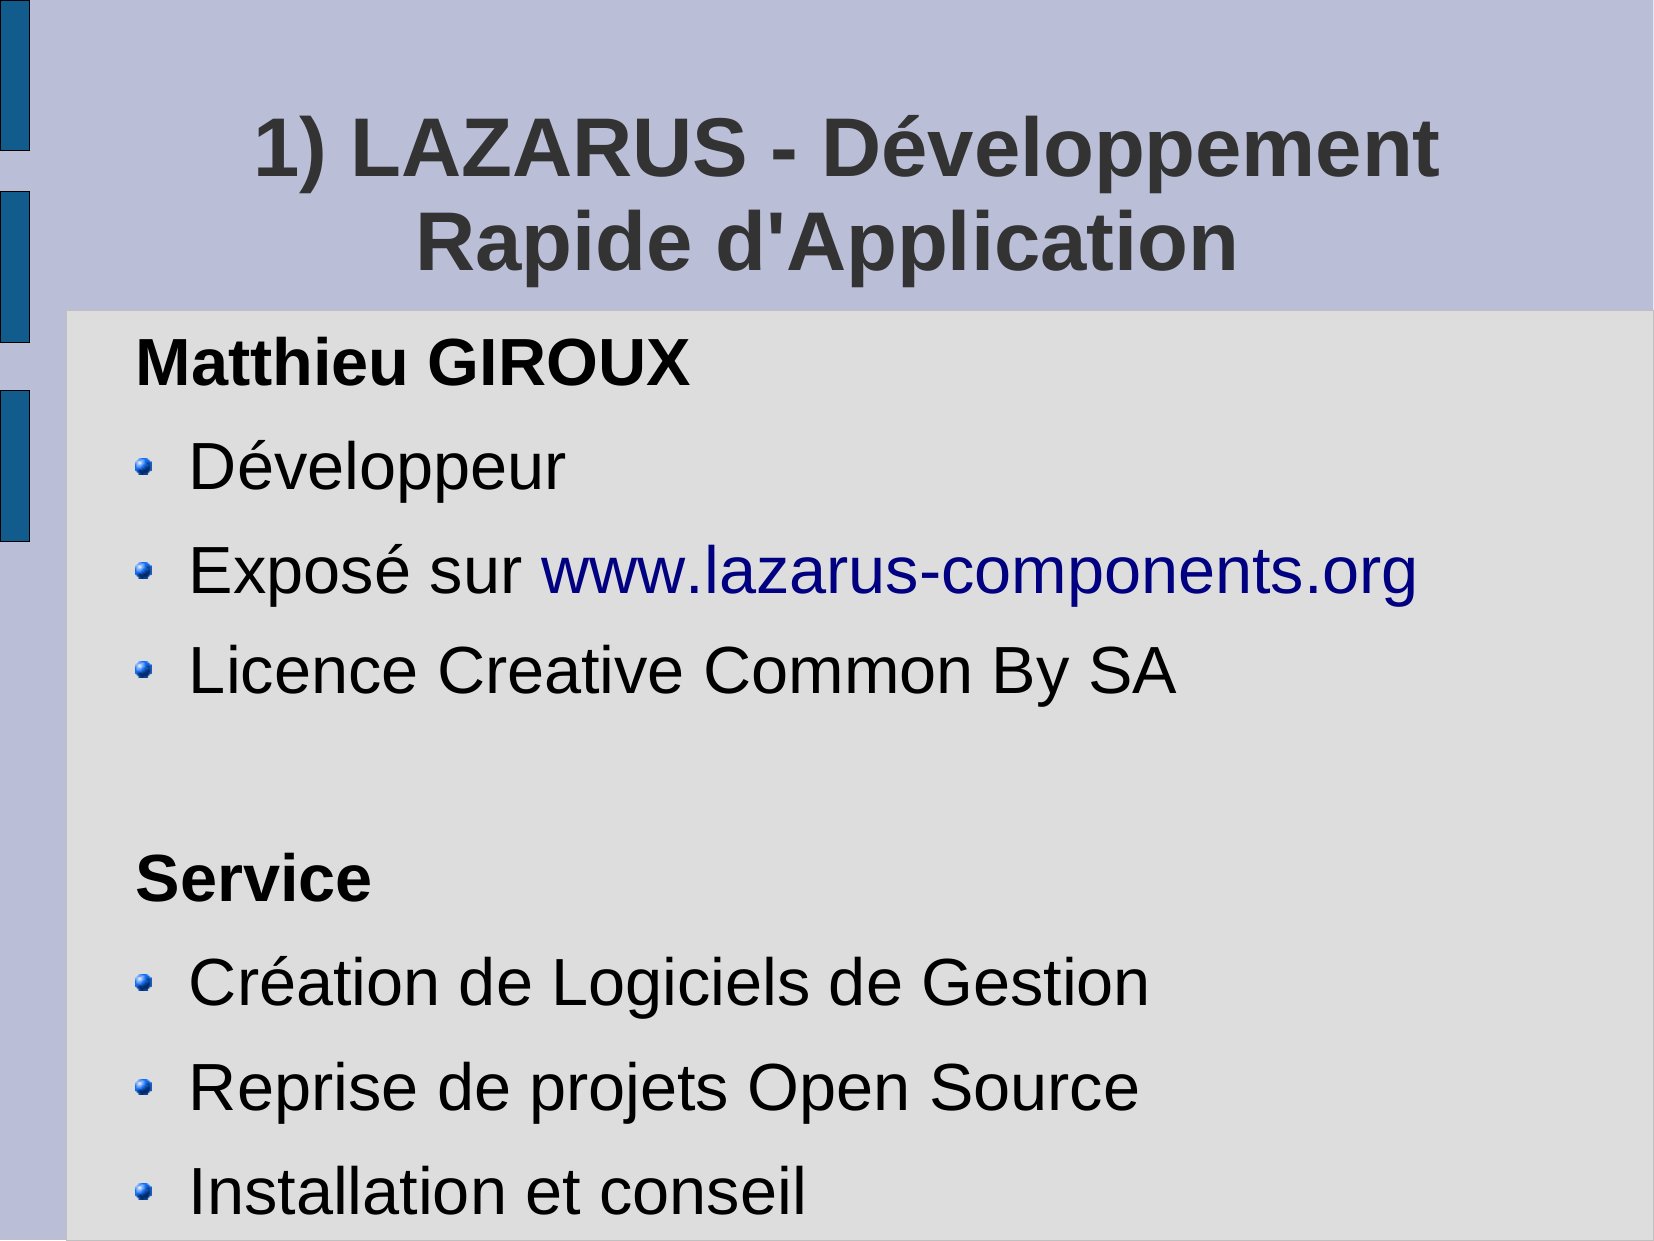

# 1) LAZARUS - Développement Rapide d'Application
Matthieu GIROUX
Développeur
Exposé sur www.lazarus-components.org
Licence Creative Common By SA
Service
Création de Logiciels de Gestion
Reprise de projets Open Source
Installation et conseil